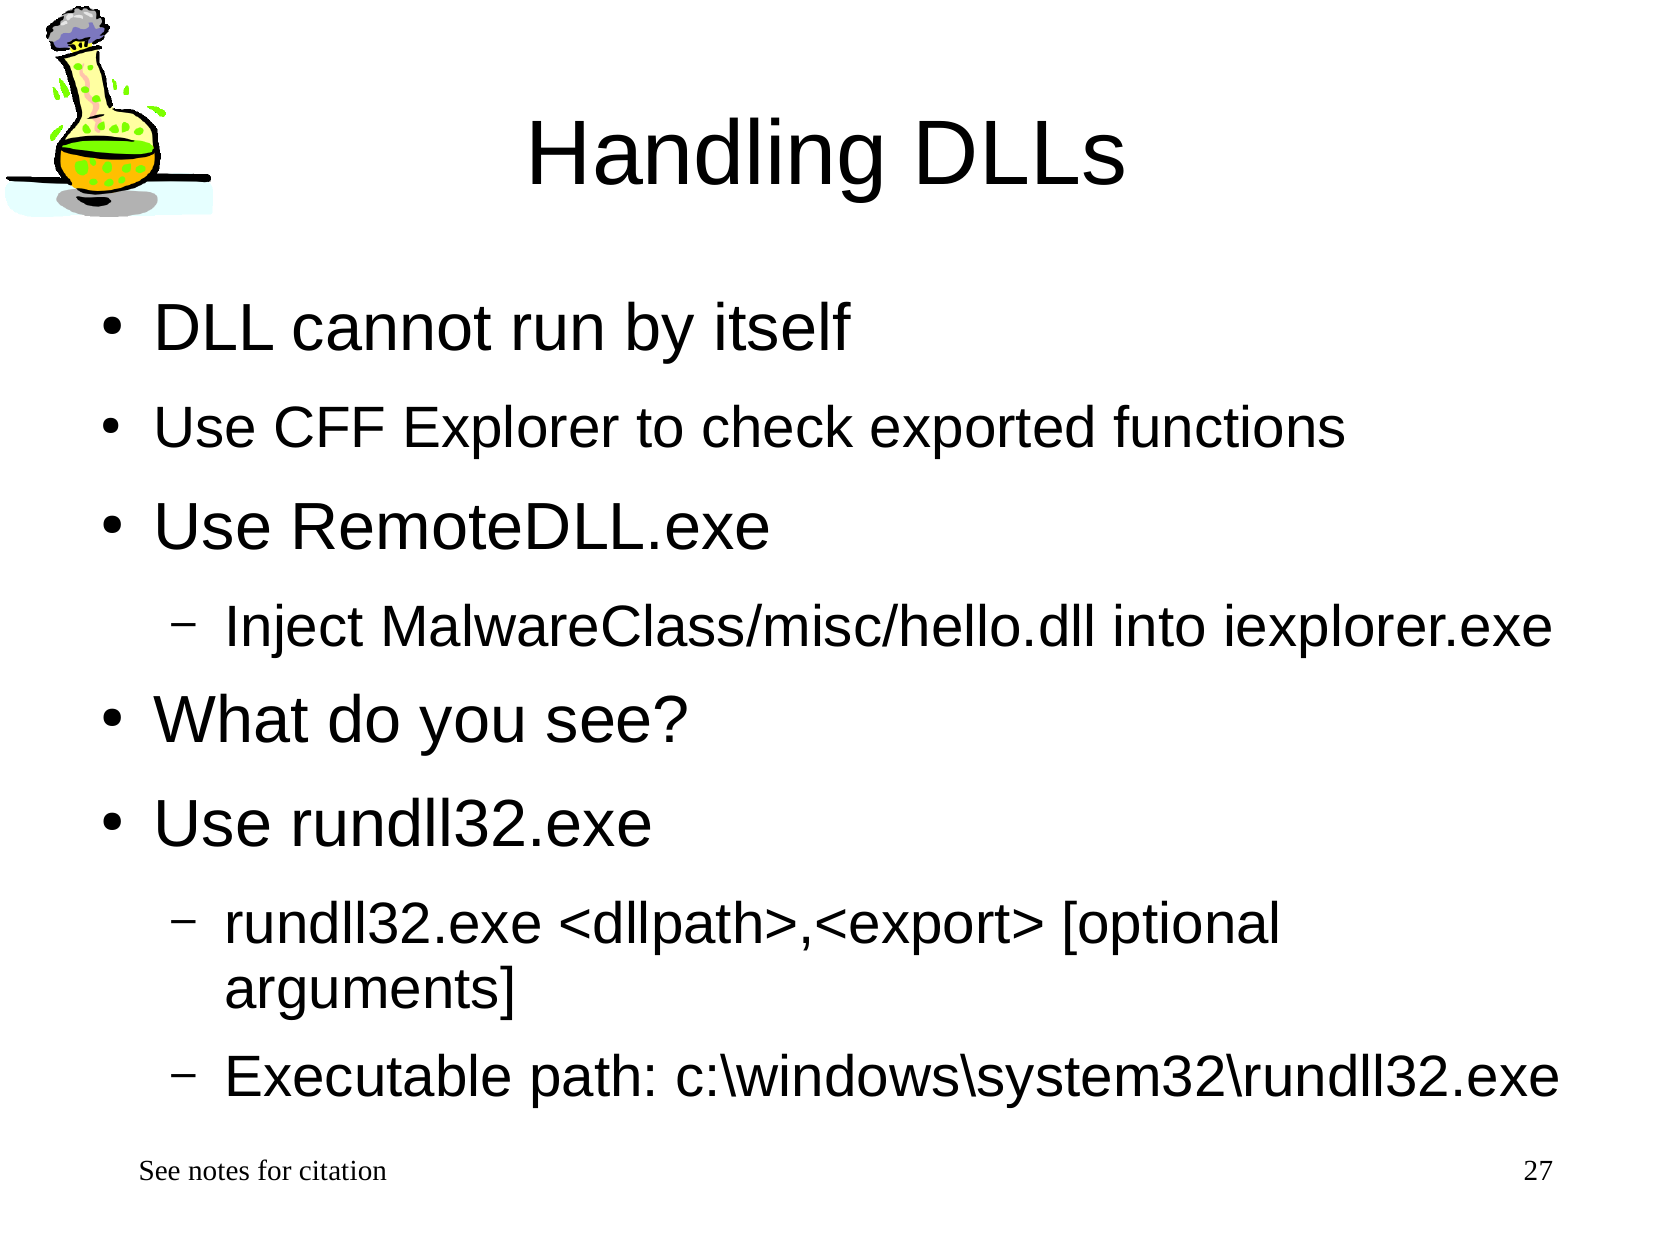

# Handling DLLs
DLL cannot run by itself
Use CFF Explorer to check exported functions
Use RemoteDLL.exe
Inject MalwareClass/misc/hello.dll into iexplorer.exe
What do you see?
Use rundll32.exe
rundll32.exe <dllpath>,<export> [optional arguments]
Executable path: c:\windows\system32\rundll32.exe
See notes for citation
27